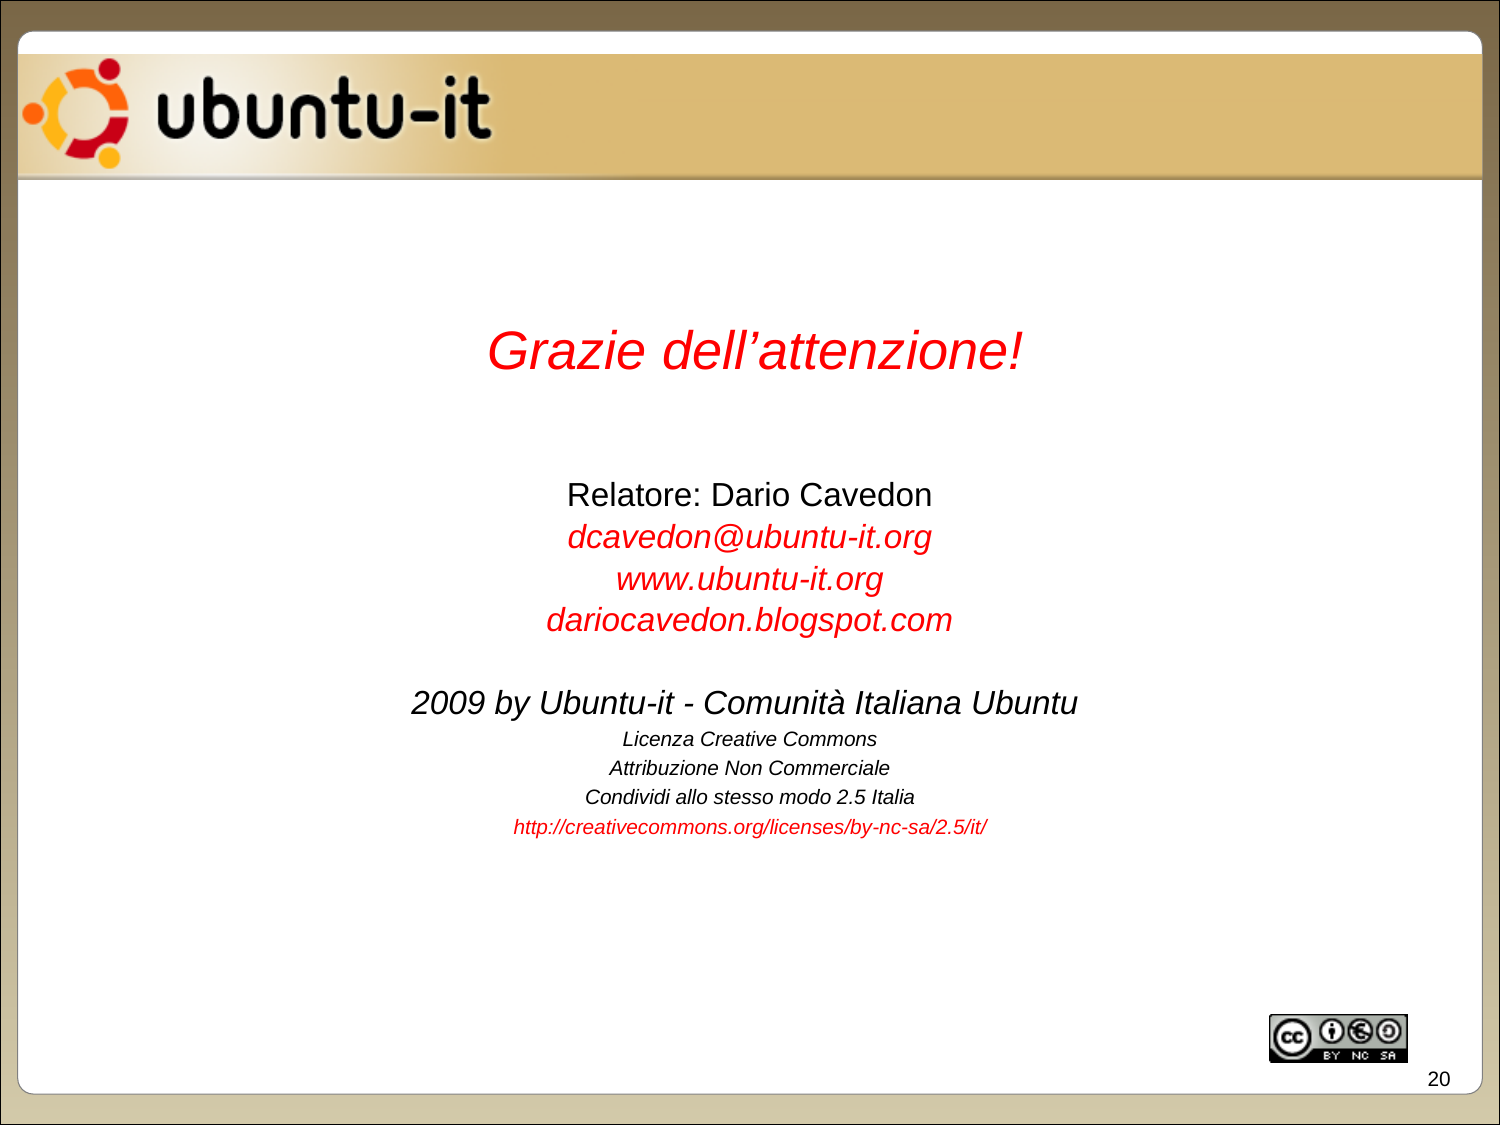

# Grazie dell’attenzione!
Relatore: Dario Cavedon
dcavedon@ubuntu-it.org
www.ubuntu-it.org
dariocavedon.blogspot.com
2009 by Ubuntu-it - Comunità Italiana Ubuntu
Licenza Creative Commons
Attribuzione Non Commerciale
Condividi allo stesso modo 2.5 Italia
http://creativecommons.org/licenses/by-nc-sa/2.5/it/
20